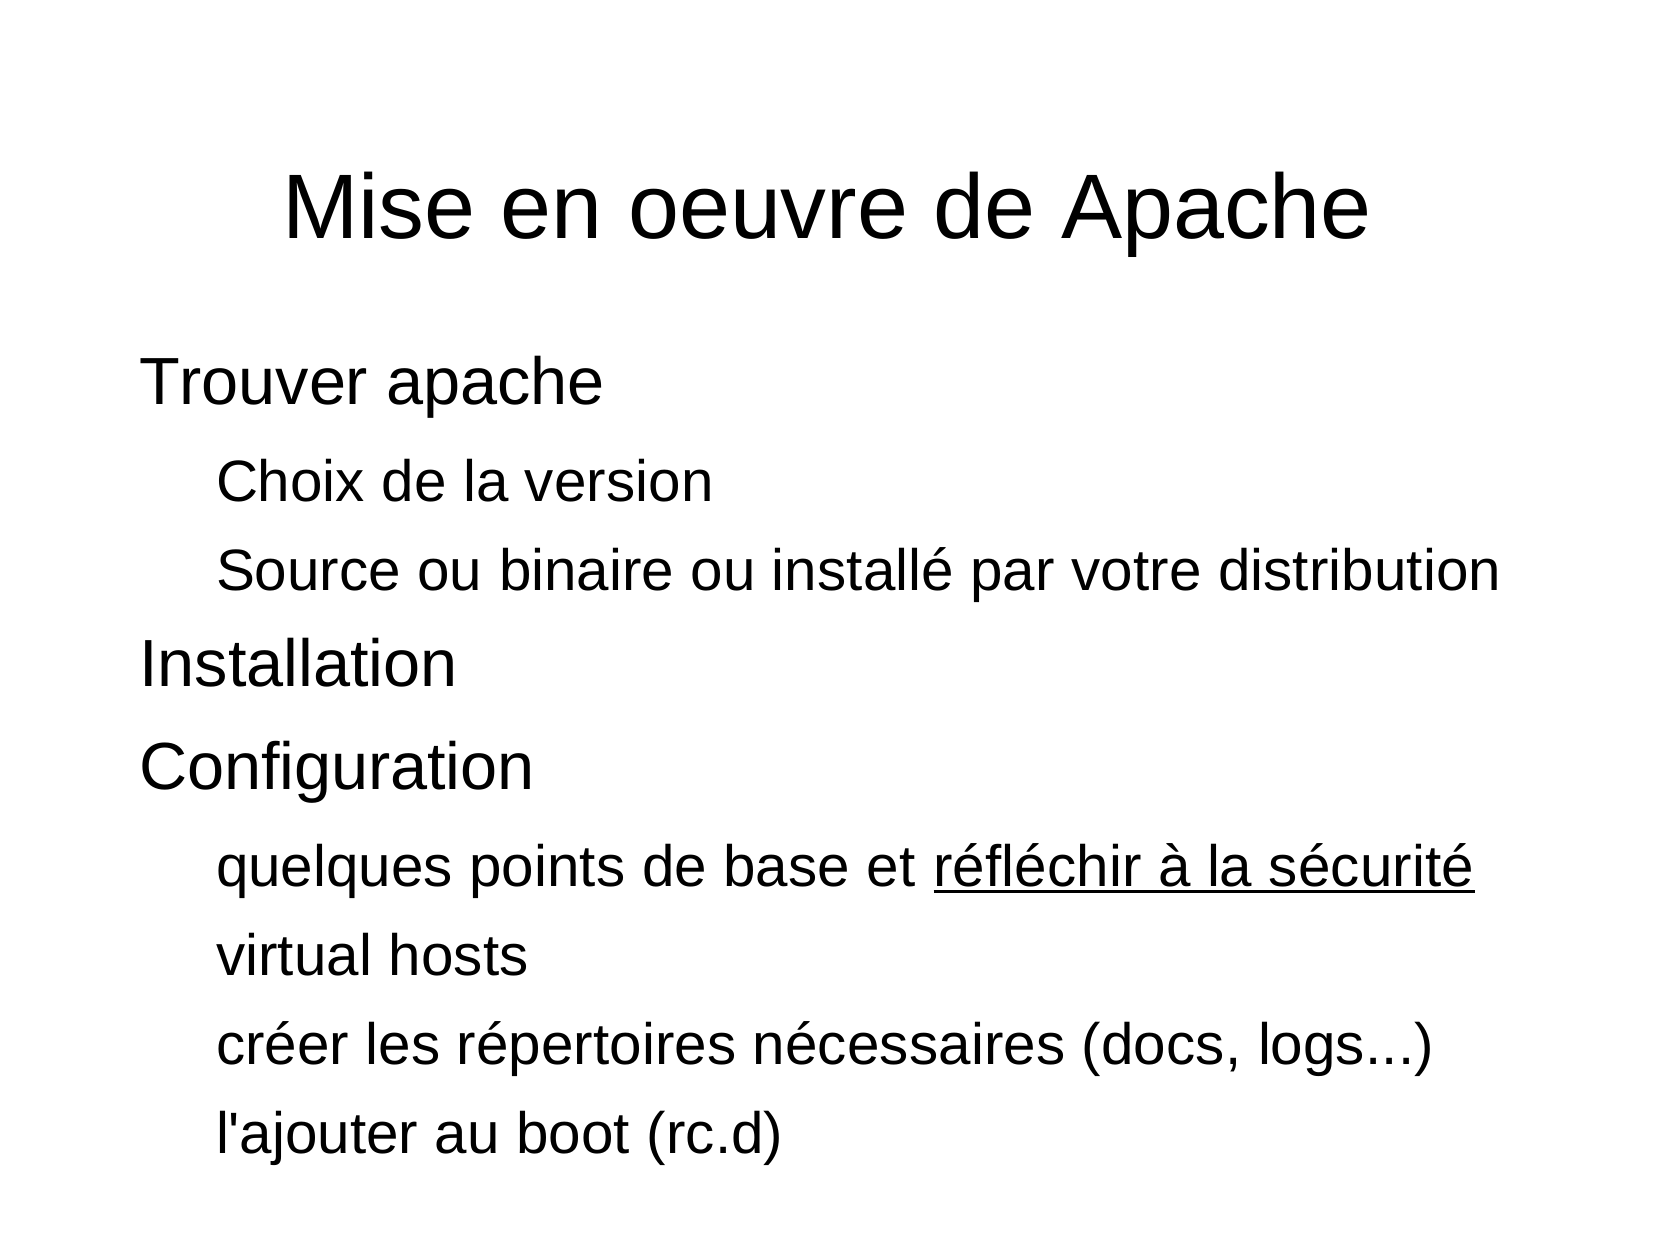

# Mise en oeuvre de Apache
Trouver apache
Choix de la version
Source ou binaire ou installé par votre distribution
Installation
Configuration
quelques points de base et réfléchir à la sécurité
virtual hosts
créer les répertoires nécessaires (docs, logs...)
l'ajouter au boot (rc.d)